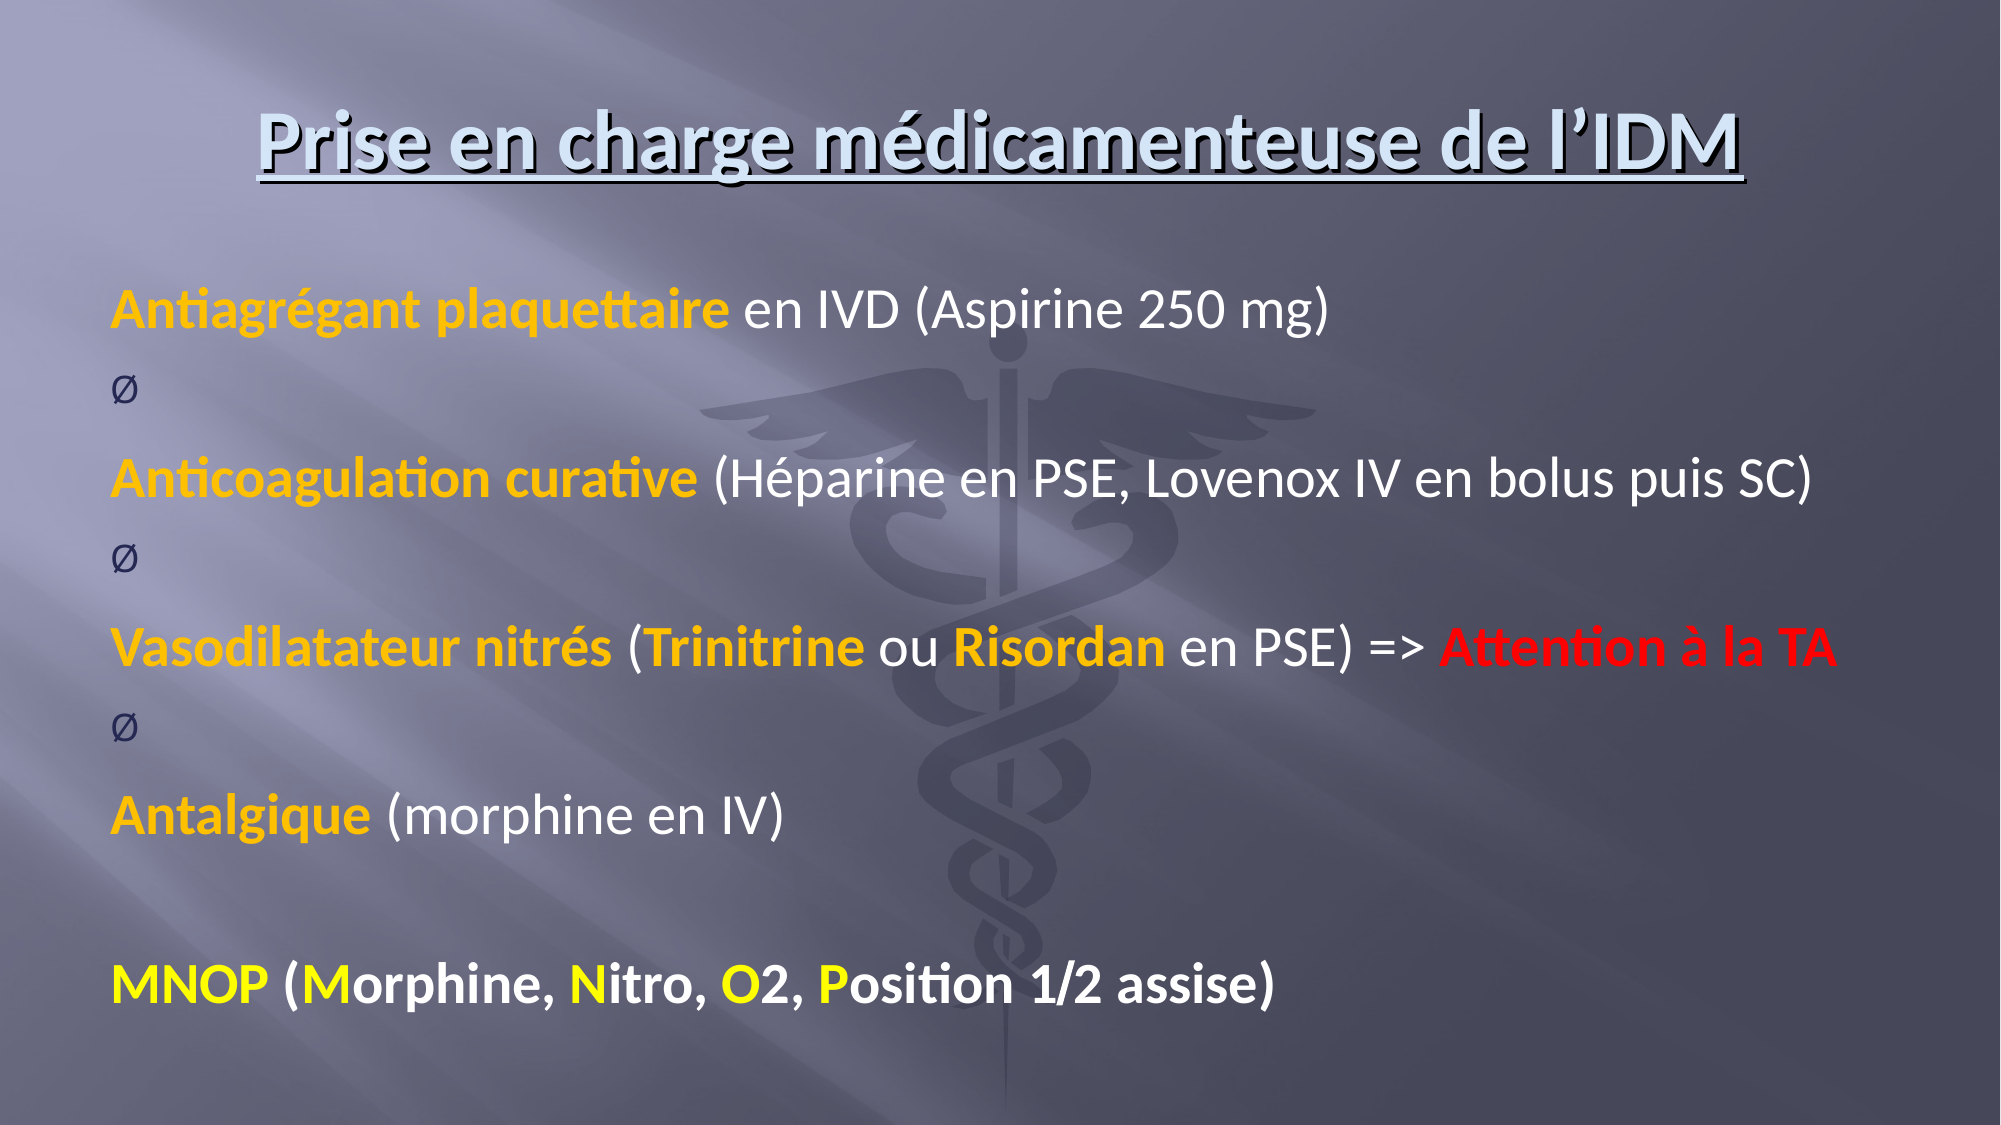

Prise en charge médicamenteuse de l’IDM
# Antiagrégant plaquettaire en IVD (Aspirine 250 mg)
Anticoagulation curative (Héparine en PSE, Lovenox IV en bolus puis SC)
Vasodilatateur nitrés (Trinitrine ou Risordan en PSE) => Attention à la TA
Antalgique (morphine en IV)
MNOP (Morphine, Nitro, O2, Position 12 assise)